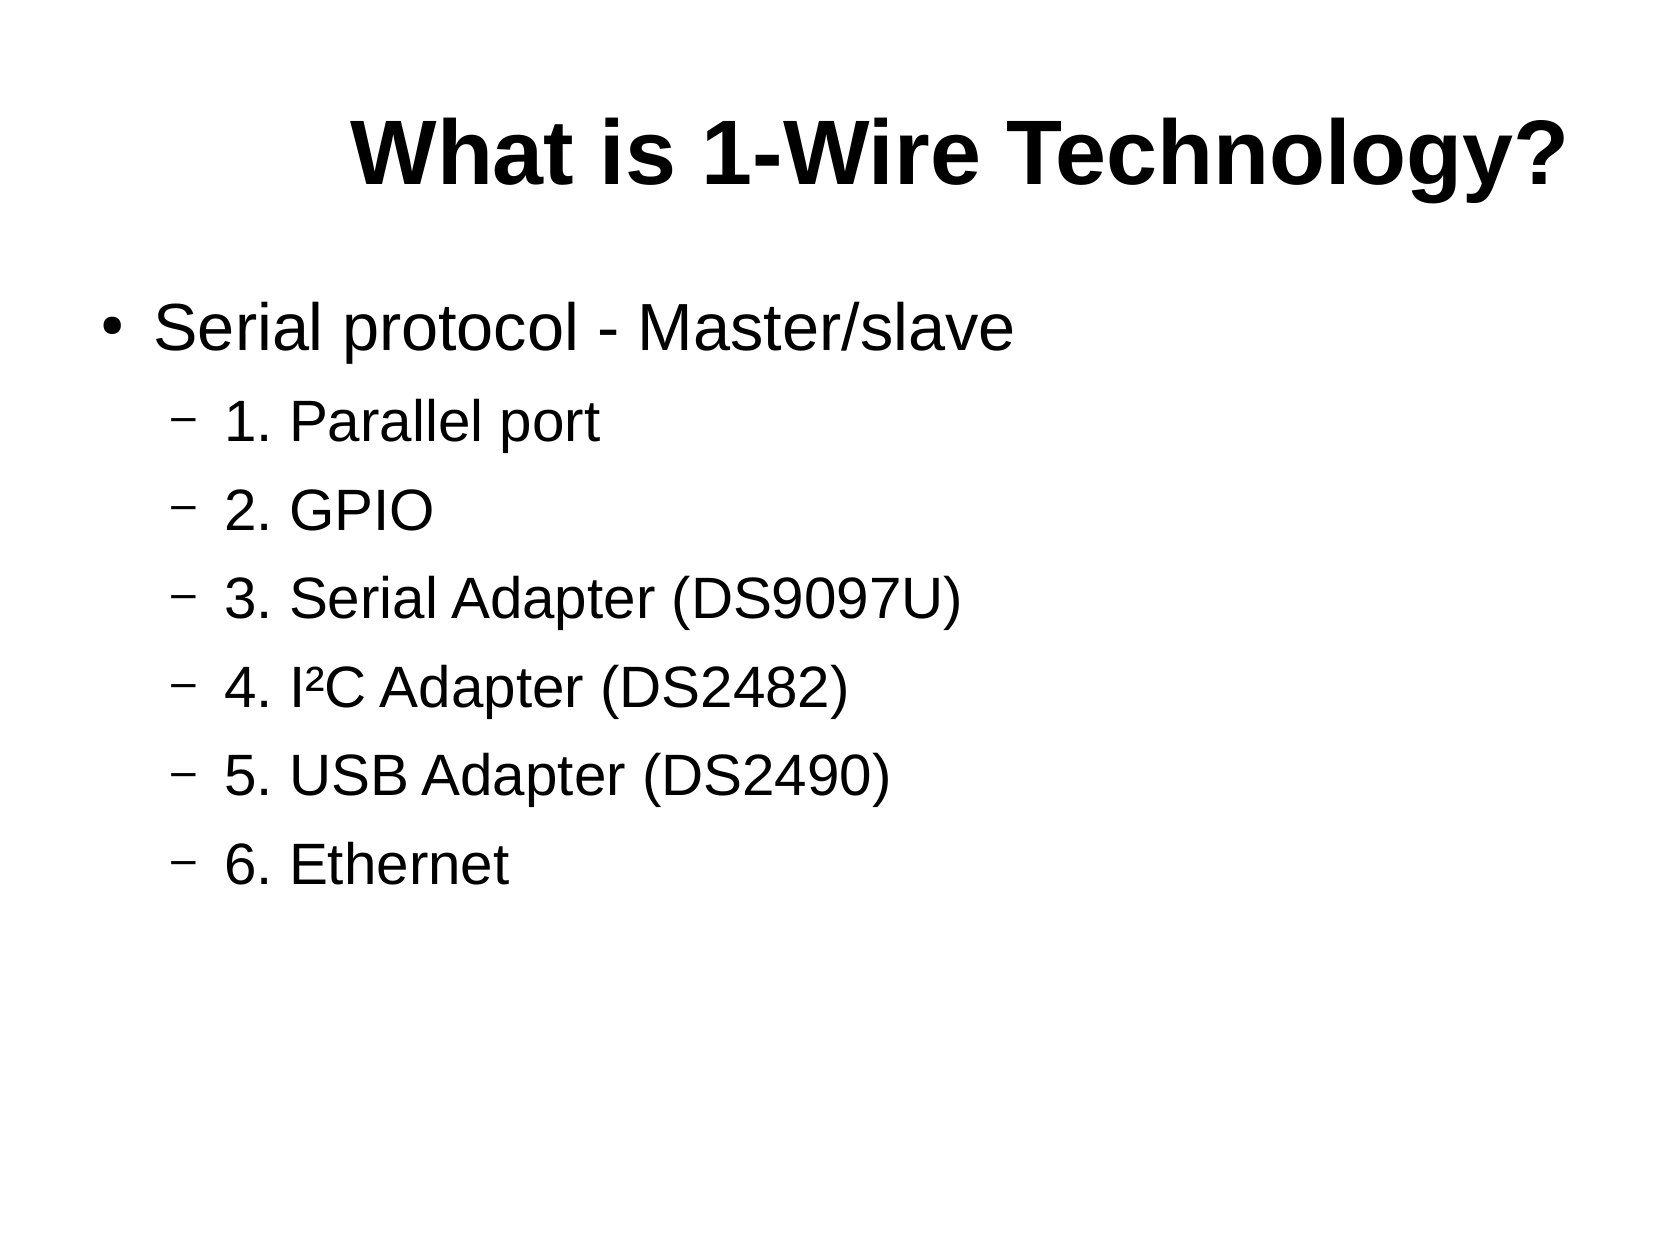

# What is 1-Wire Technology?
Serial protocol - Master/slave
1. Parallel port
2. GPIO
3. Serial Adapter (DS9097U)
4. I²C Adapter (DS2482)
5. USB Adapter (DS2490)
6. Ethernet